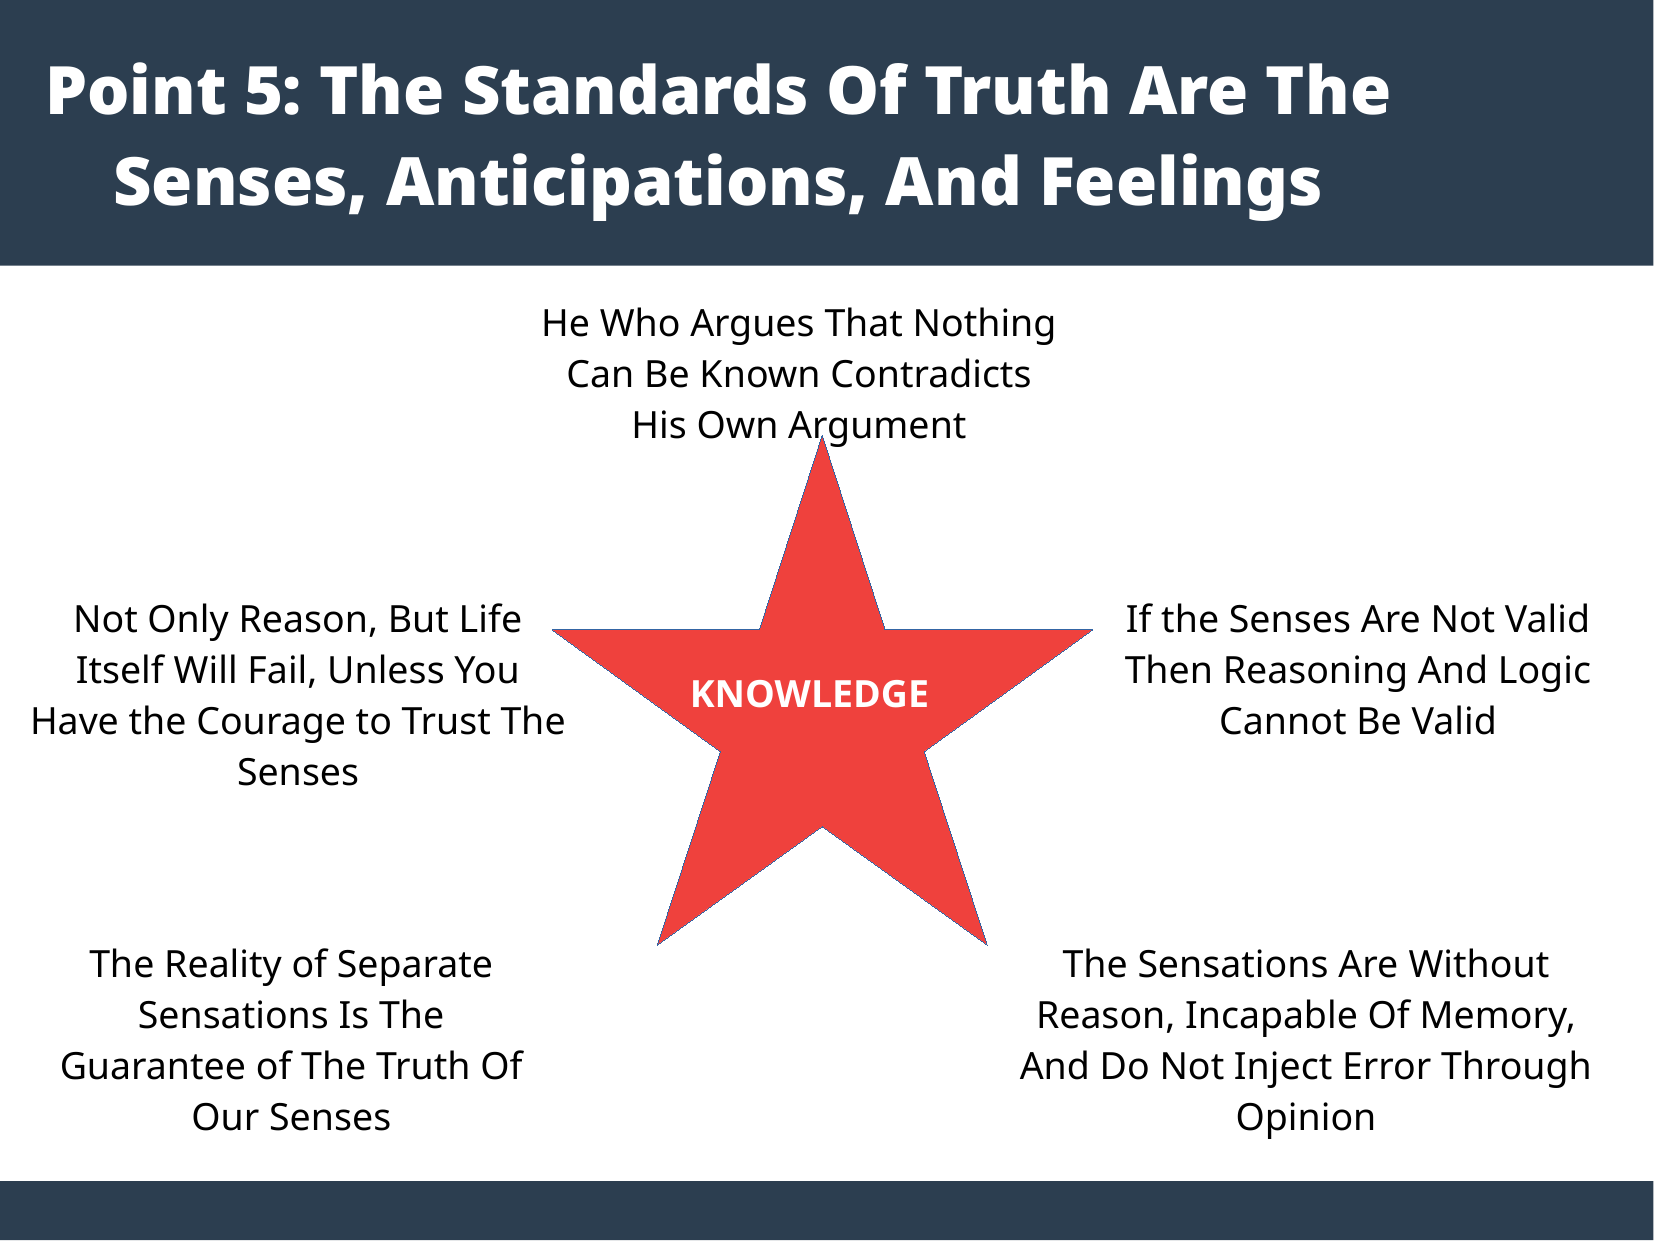

# Point 5: The Standards Of Truth Are The Senses, Anticipations, And Feelings
He Who Argues That Nothing
Can Be Known Contradicts
His Own Argument
Not Only Reason, But Life Itself Will Fail, Unless You Have the Courage to Trust The Senses
If the Senses Are Not Valid
Then Reasoning And Logic
Cannot Be Valid
KNOWLEDGE
The Reality of Separate Sensations Is The Guarantee of The Truth Of Our Senses
The Sensations Are Without Reason, Incapable Of Memory, And Do Not Inject Error Through Opinion